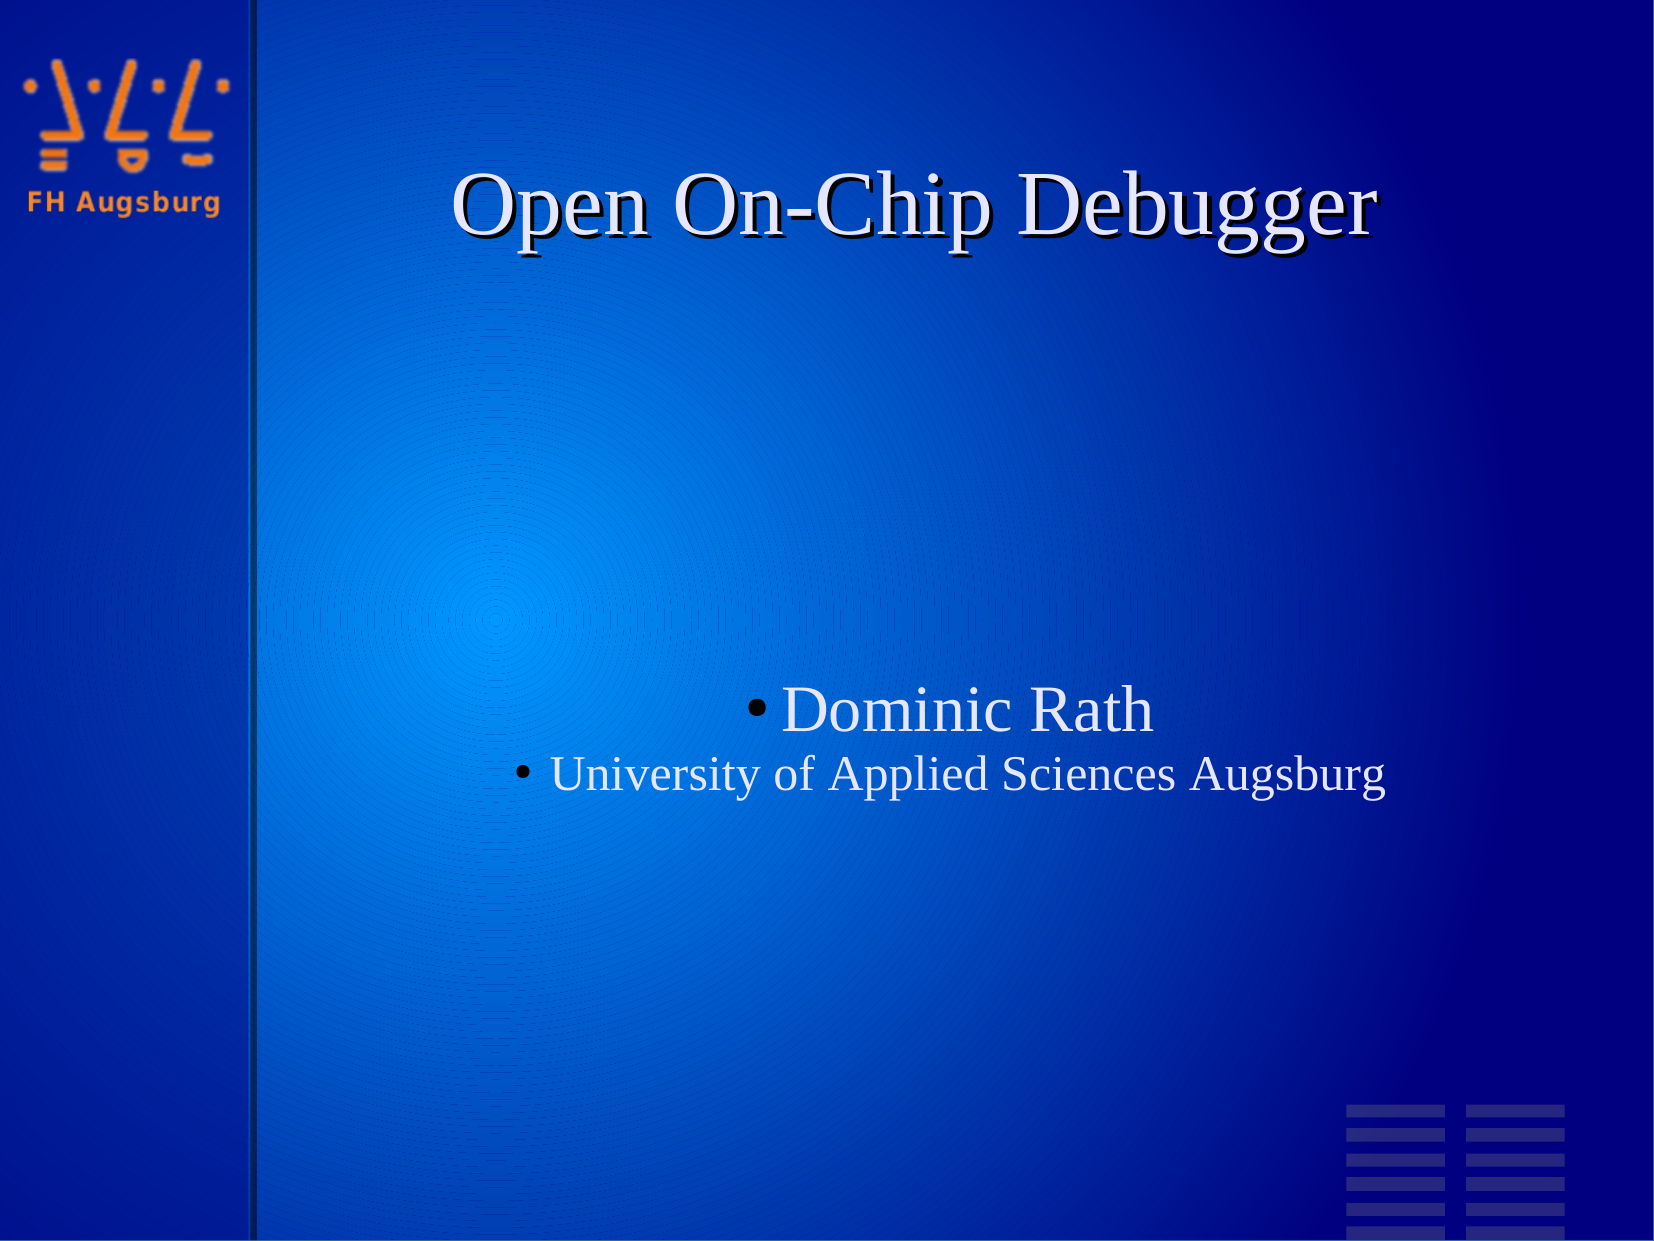

# Open On-Chip Debugger
Dominic Rath
University of Applied Sciences Augsburg